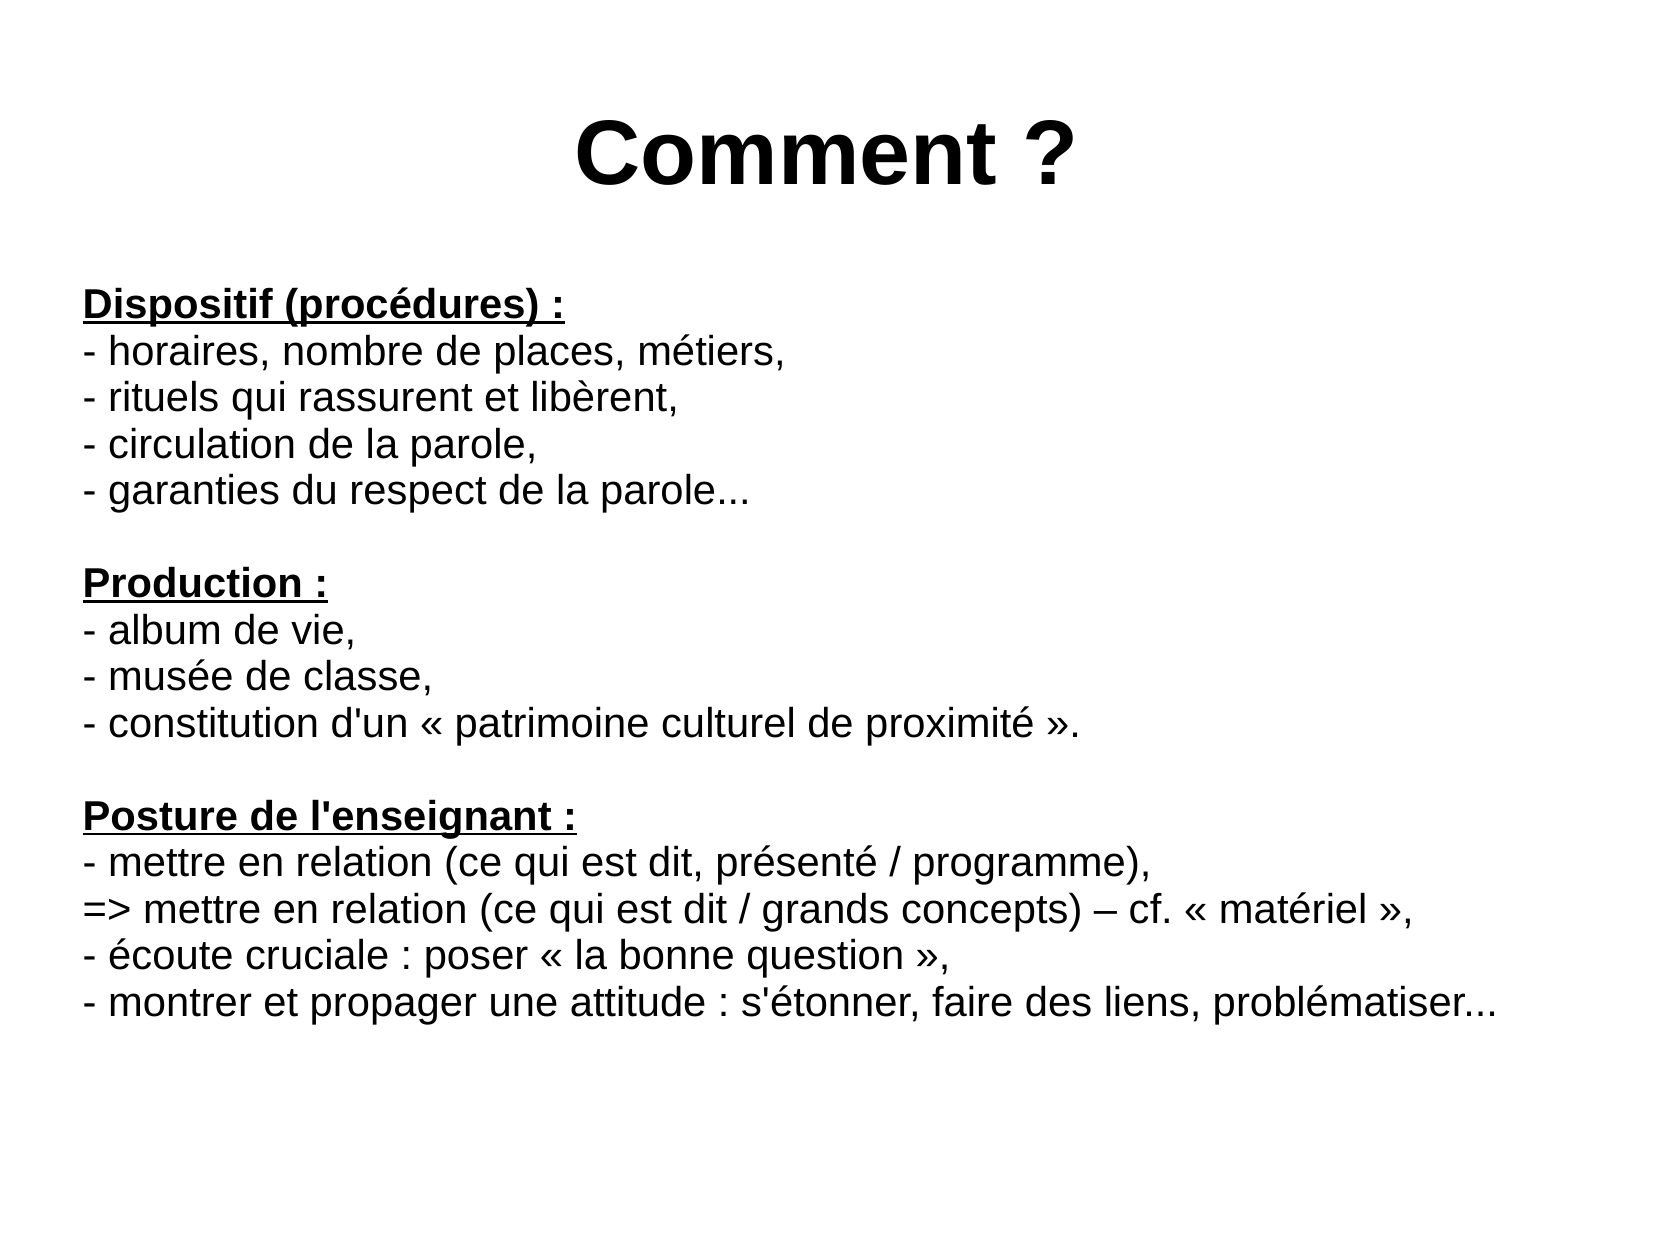

# Comment ?
Dispositif (procédures) :
- horaires, nombre de places, métiers,
- rituels qui rassurent et libèrent,
- circulation de la parole,
- garanties du respect de la parole...
Production :
- album de vie,
- musée de classe,
- constitution d'un « patrimoine culturel de proximité ».
Posture de l'enseignant :
- mettre en relation (ce qui est dit, présenté / programme),
=> mettre en relation (ce qui est dit / grands concepts) – cf. « matériel »,
- écoute cruciale : poser « la bonne question »,
- montrer et propager une attitude : s'étonner, faire des liens, problématiser...